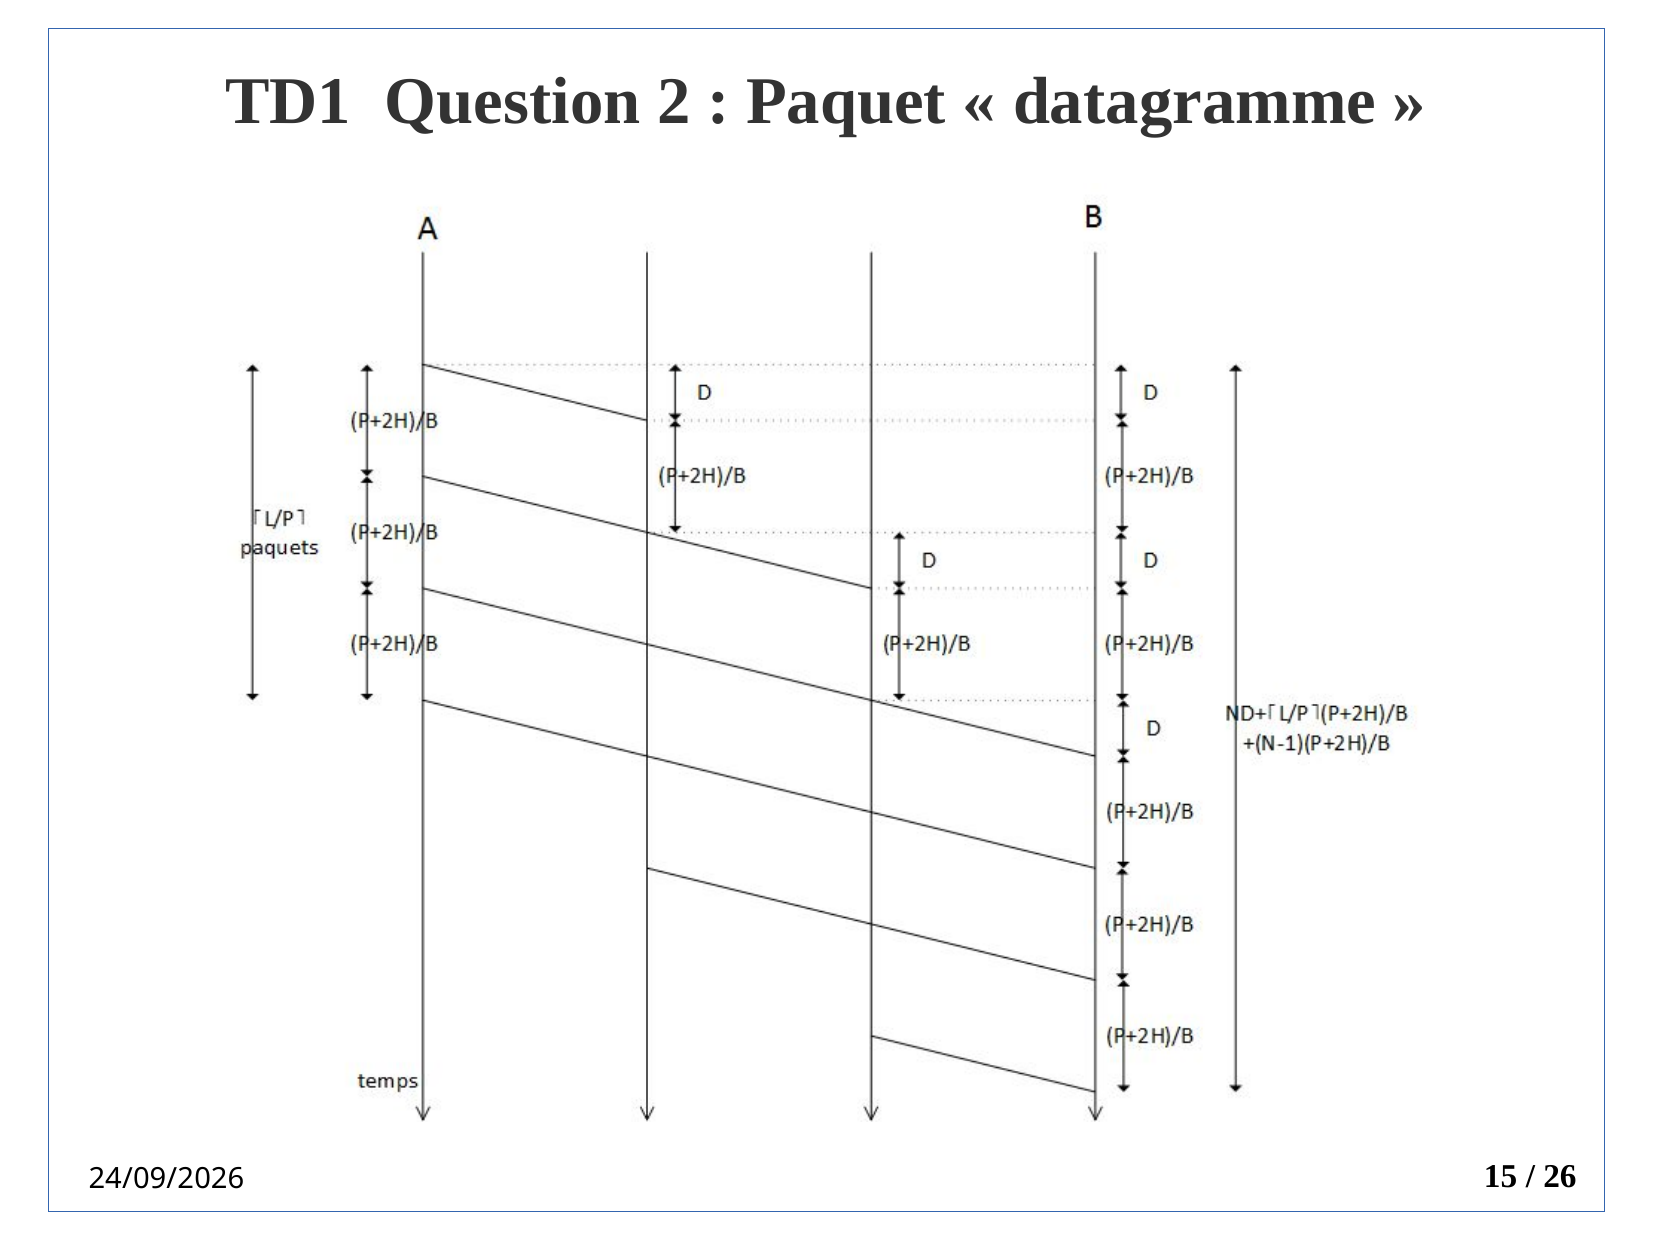

# TD1 Question 2 : Paquet « datagramme »
15